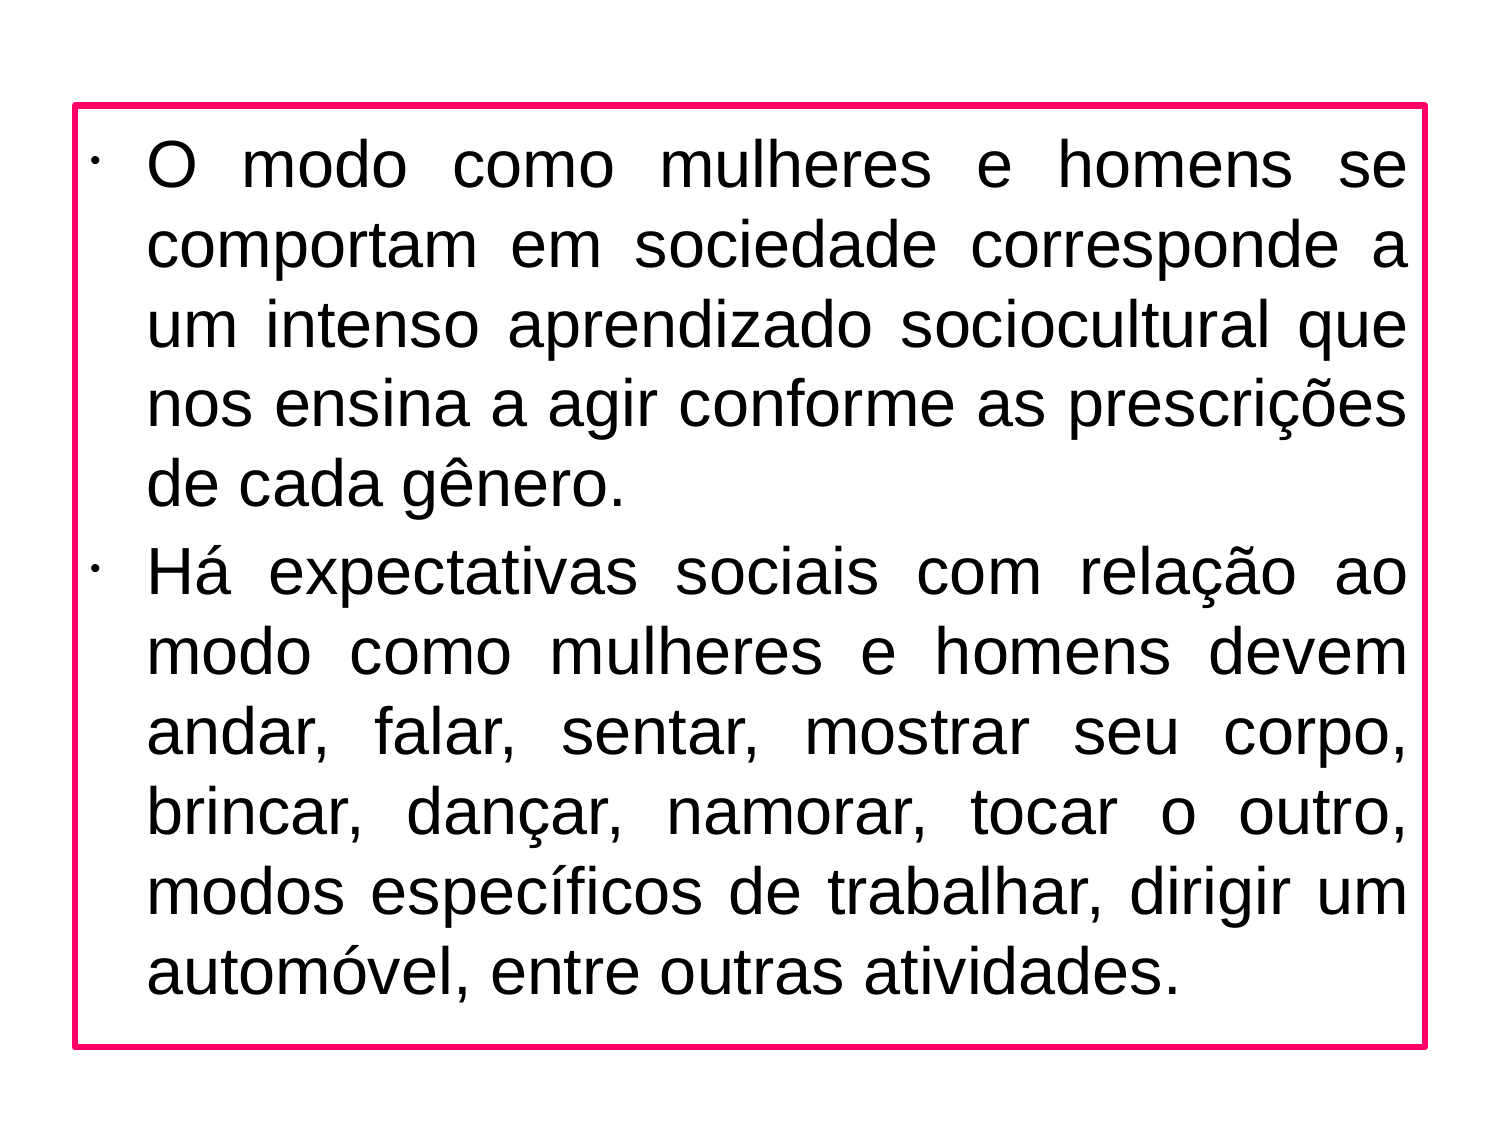

O modo como mulheres e homens se comportam em sociedade corresponde a um intenso aprendizado sociocultural que nos ensina a agir conforme as prescrições de cada gênero.
Há expectativas sociais com relação ao modo como mulheres e homens devem andar, falar, sentar, mostrar seu corpo, brincar, dançar, namorar, tocar o outro, modos específicos de trabalhar, dirigir um automóvel, entre outras atividades.